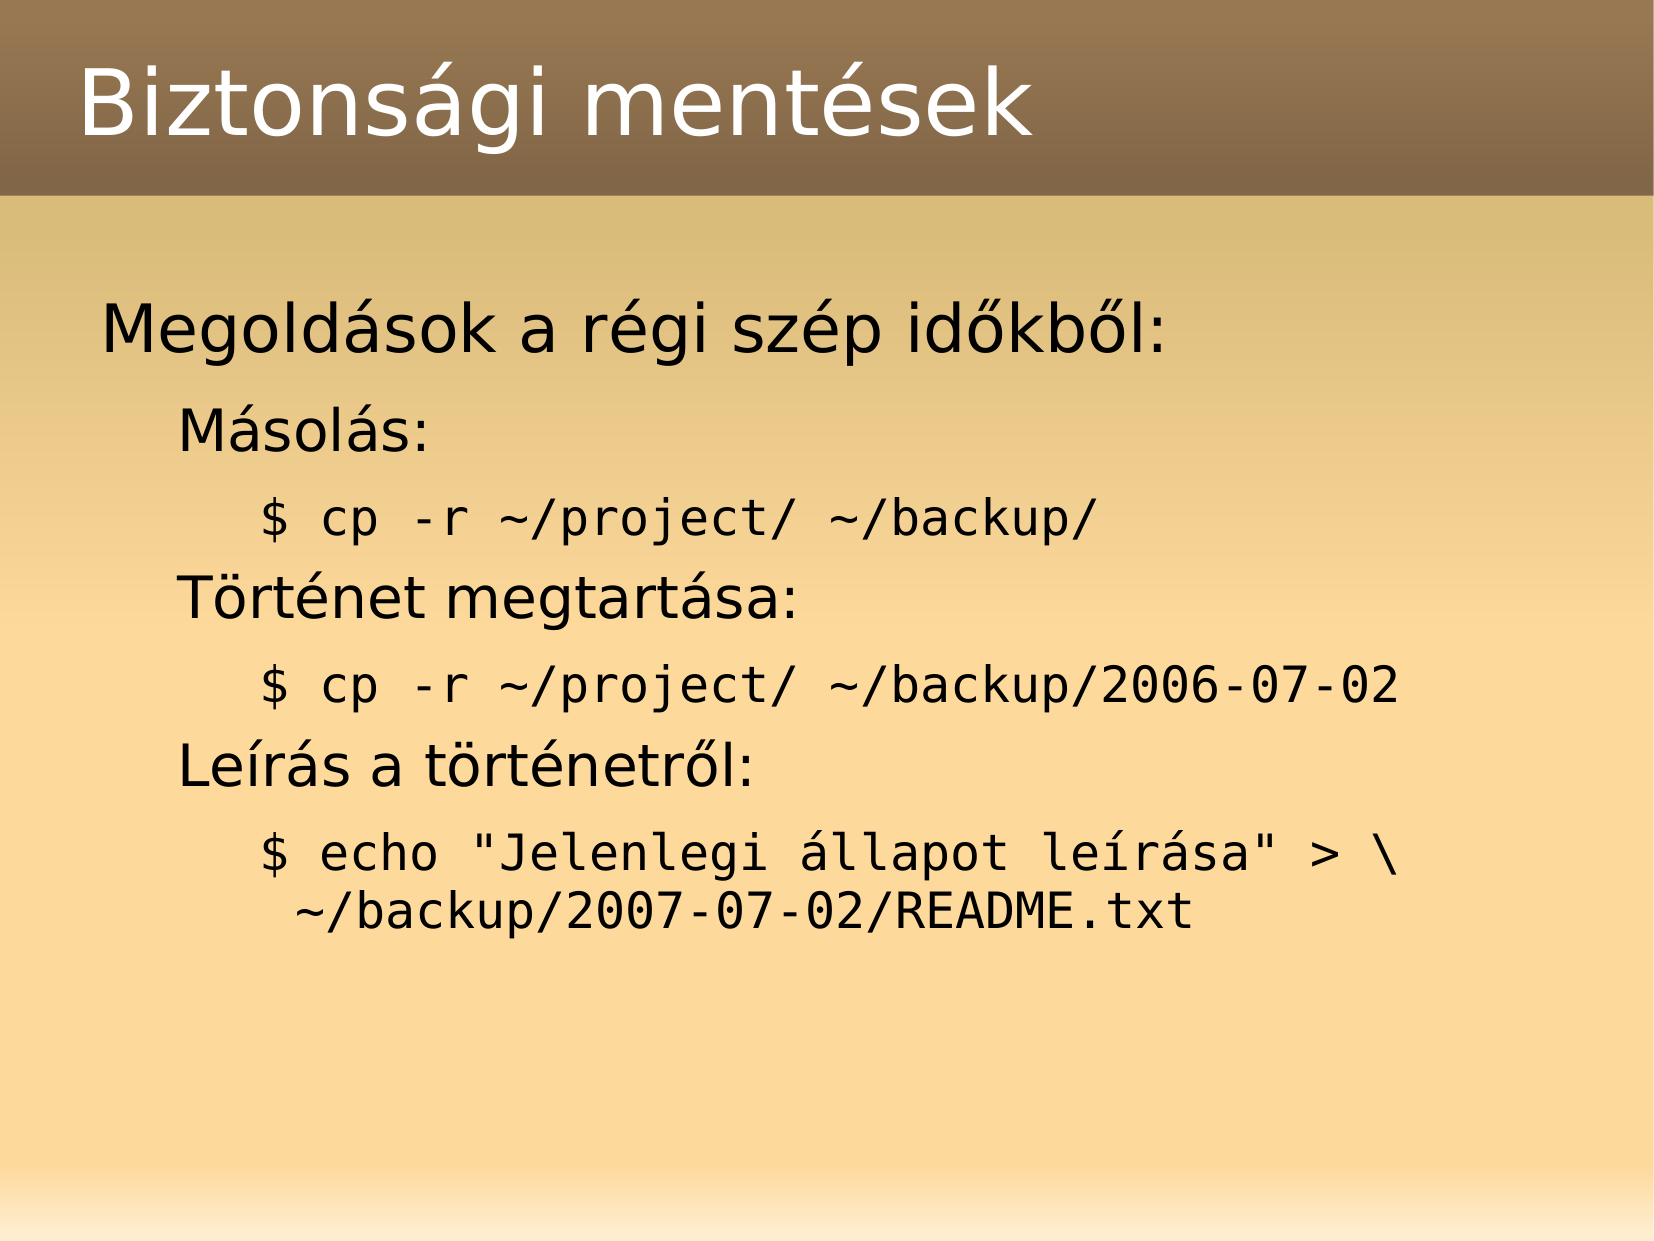

# Biztonsági mentések
Megoldások a régi szép időkből:
Másolás:
$ cp -r ~/project/ ~/backup/
Történet megtartása:
$ cp -r ~/project/ ~/backup/2006-07-02
Leírás a történetről:
$ echo "Jelenlegi állapot leírása" > \ ~/backup/2007-07-02/README.txt